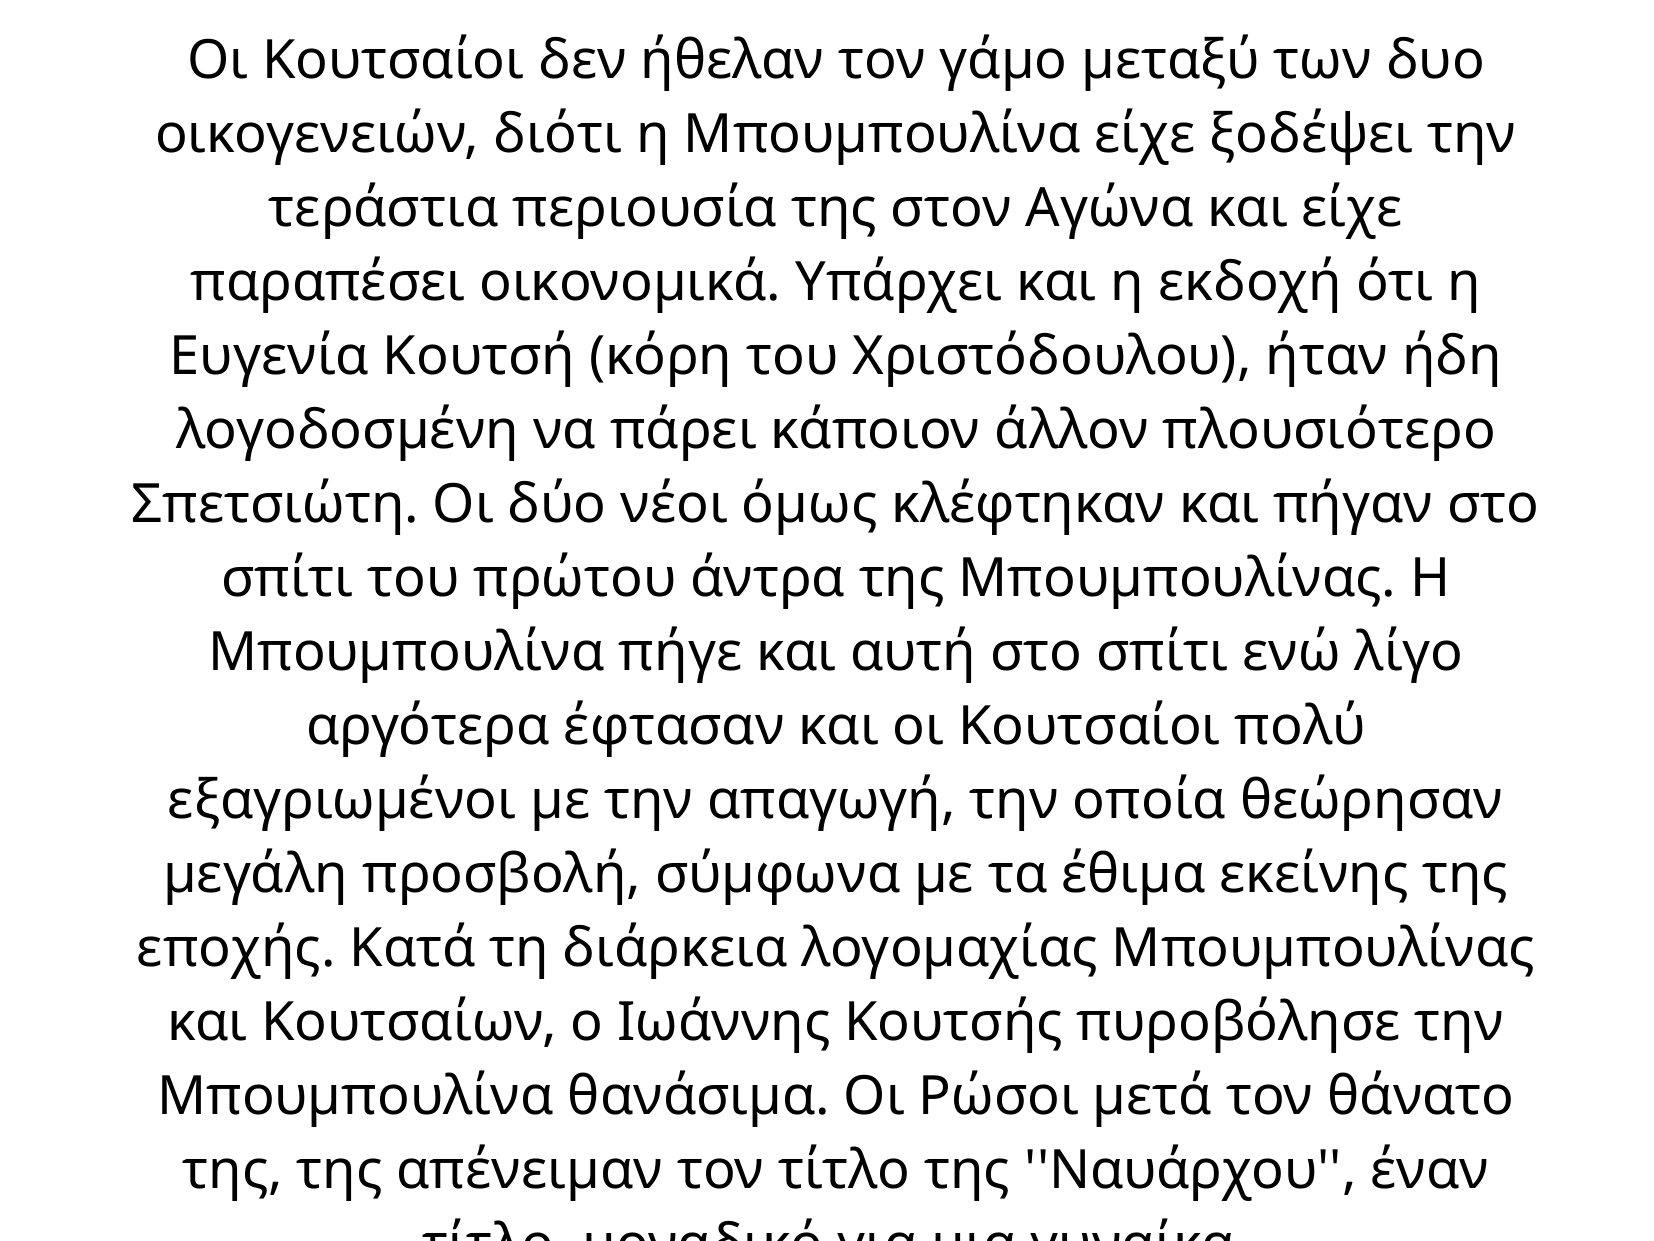

# Οι Κουτσαίοι δεν ήθελαν τον γάμο μεταξύ των δυο οικογενειών, διότι η Μπουμπουλίνα είχε ξοδέψει την τεράστια περιουσία της στον Αγώνα και είχε παραπέσει οικονομικά. Υπάρχει και η εκδοχή ότι η Ευγενία Κουτσή (κόρη του Χριστόδουλου), ήταν ήδη λογοδοσμένη να πάρει κάποιον άλλον πλουσιότερο Σπετσιώτη. Οι δύο νέοι όμως κλέφτηκαν και πήγαν στο σπίτι του πρώτου άντρα της Μπουμπουλίνας. Η Μπουμπουλίνα πήγε και αυτή στο σπίτι ενώ λίγο αργότερα έφτασαν και οι Κουτσαίοι πολύ εξαγριωμένοι με την απαγωγή, την οποία θεώρησαν μεγάλη προσβολή, σύμφωνα με τα έθιμα εκείνης της εποχής. Κατά τη διάρκεια λογομαχίας Μπουμπουλίνας και Κουτσαίων, ο Ιωάννης Κουτσής πυροβόλησε την Μπουμπουλίνα θανάσιμα. Οι Ρώσοι μετά τον θάνατο της, της απένειμαν τον τίτλο της ''Ναυάρχου'', έναν τίτλο, μοναδικό για μια γυναίκα.